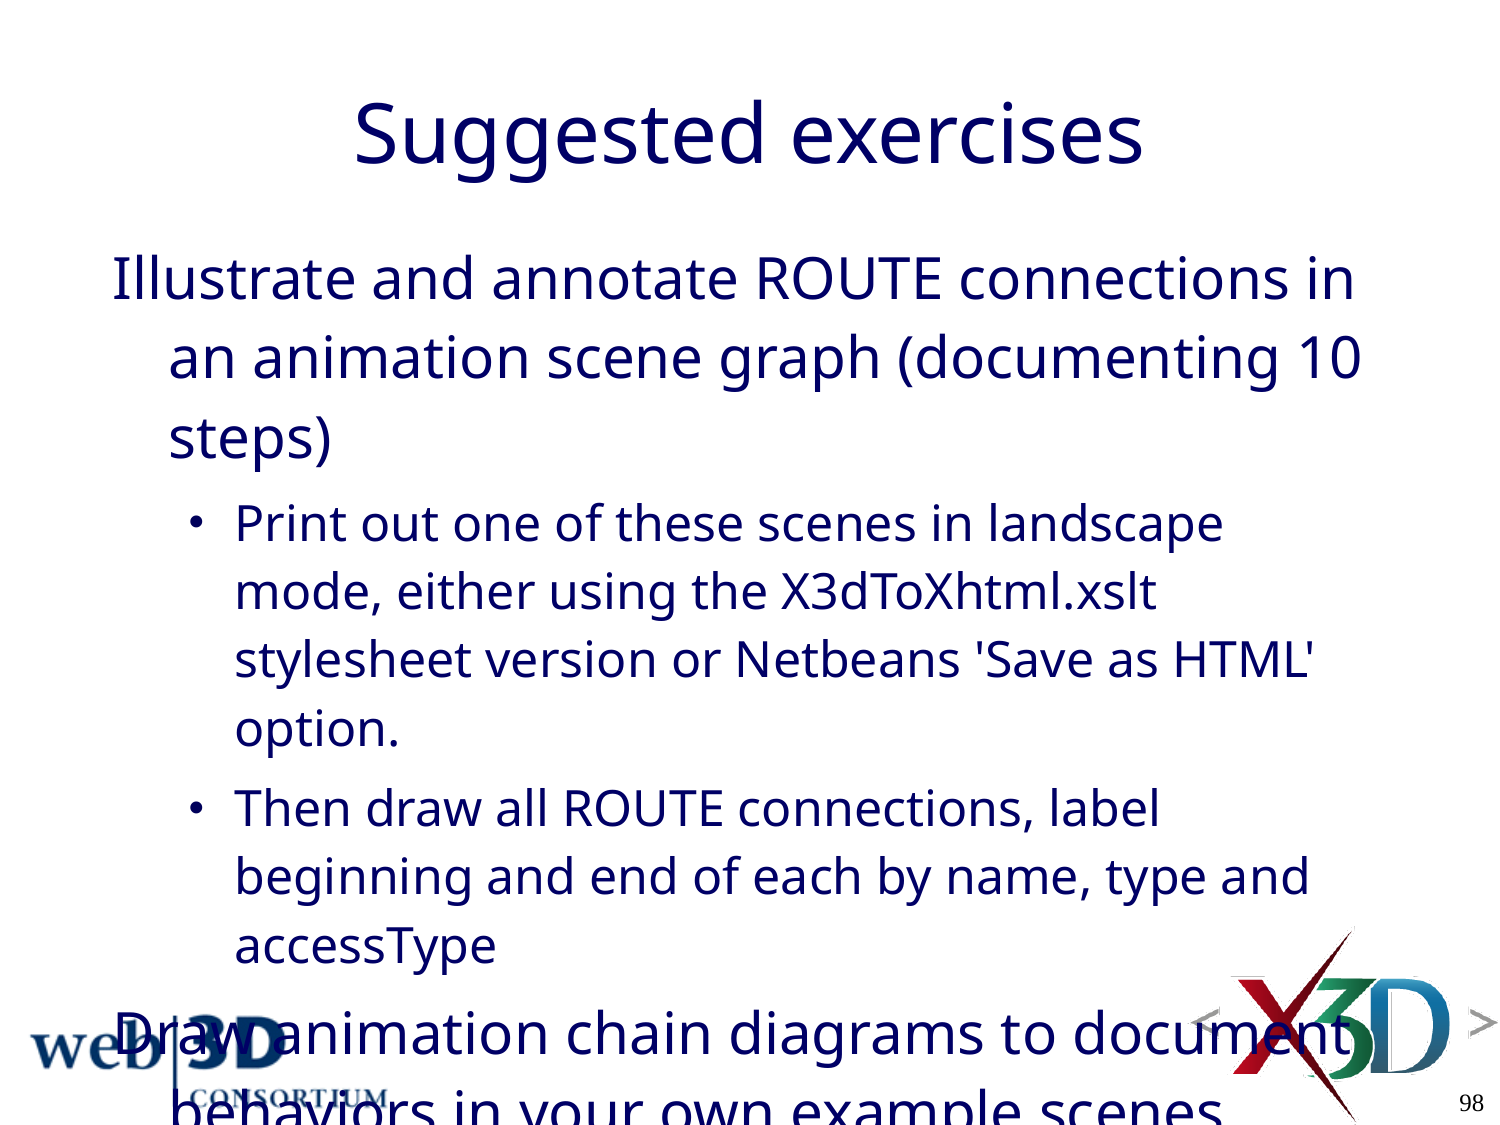

# Suggested exercises
Illustrate and annotate ROUTE connections in an animation scene graph (documenting 10 steps)
Print out one of these scenes in landscape mode, either using the X3dToXhtml.xslt stylesheet version or Netbeans 'Save as HTML' option.
Then draw all ROUTE connections, label beginning and end of each by name, type and accessType
Draw animation chain diagrams to document behaviors in your own example scenes
Add use-case summaries about user intent